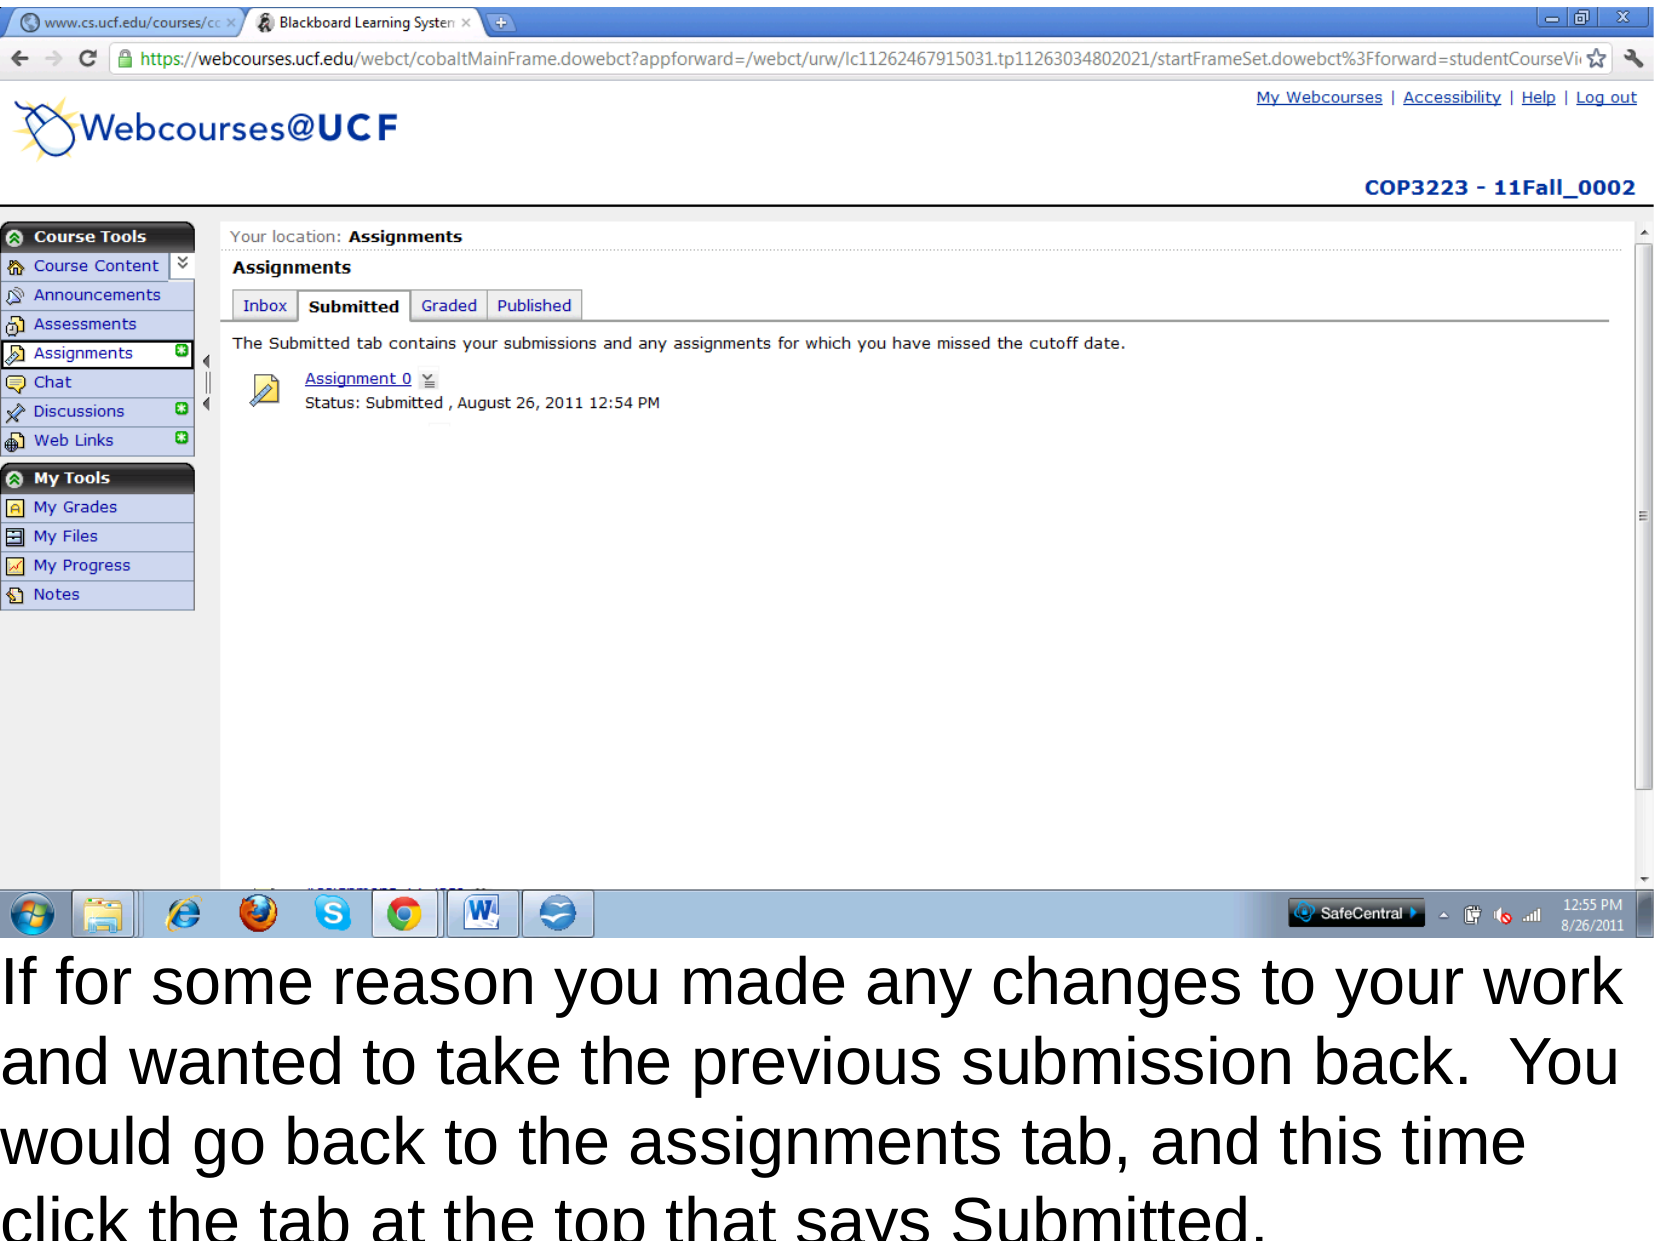

If for some reason you made any changes to your work and wanted to take the previous submission back. You would go back to the assignments tab, and this time click the tab at the top that says Submitted.